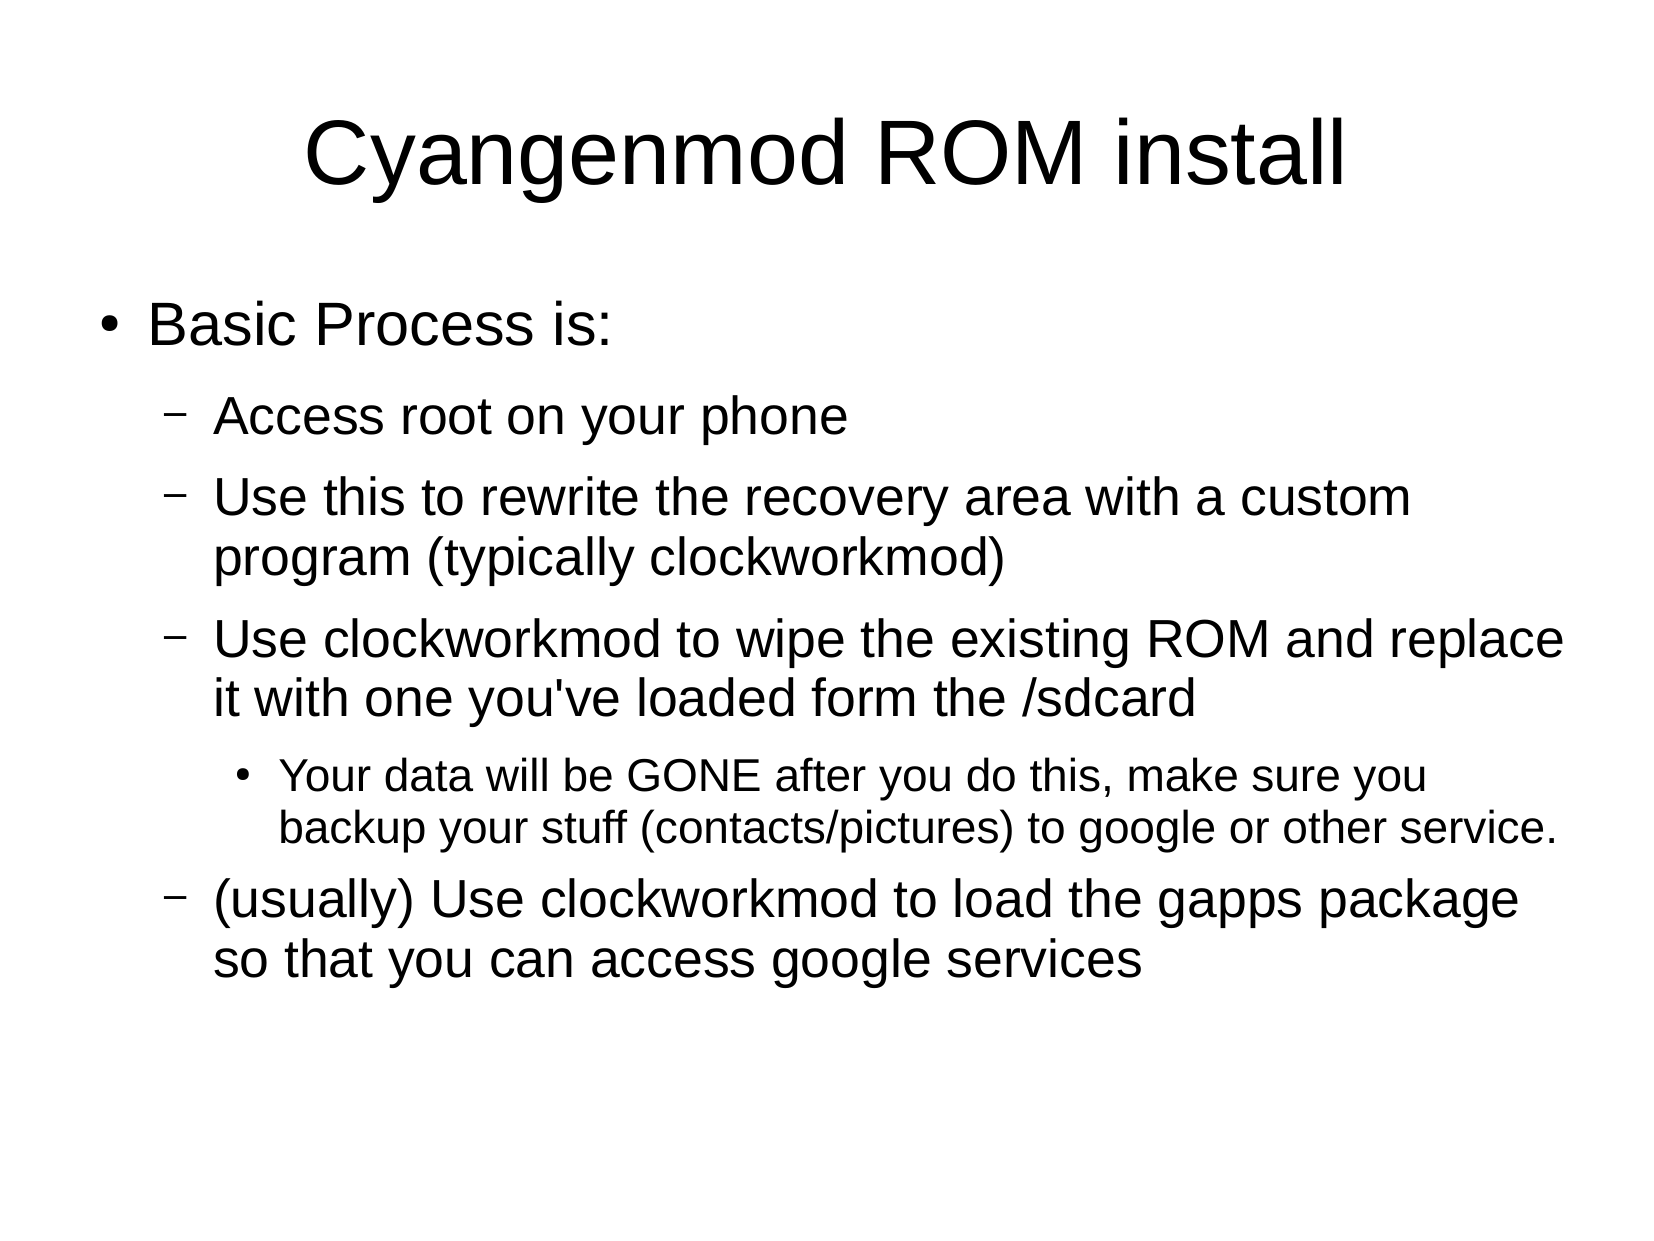

# Cyangenmod ROM install
Basic Process is:
Access root on your phone
Use this to rewrite the recovery area with a custom program (typically clockworkmod)
Use clockworkmod to wipe the existing ROM and replace it with one you've loaded form the /sdcard
Your data will be GONE after you do this, make sure you backup your stuff (contacts/pictures) to google or other service.
(usually) Use clockworkmod to load the gapps package so that you can access google services